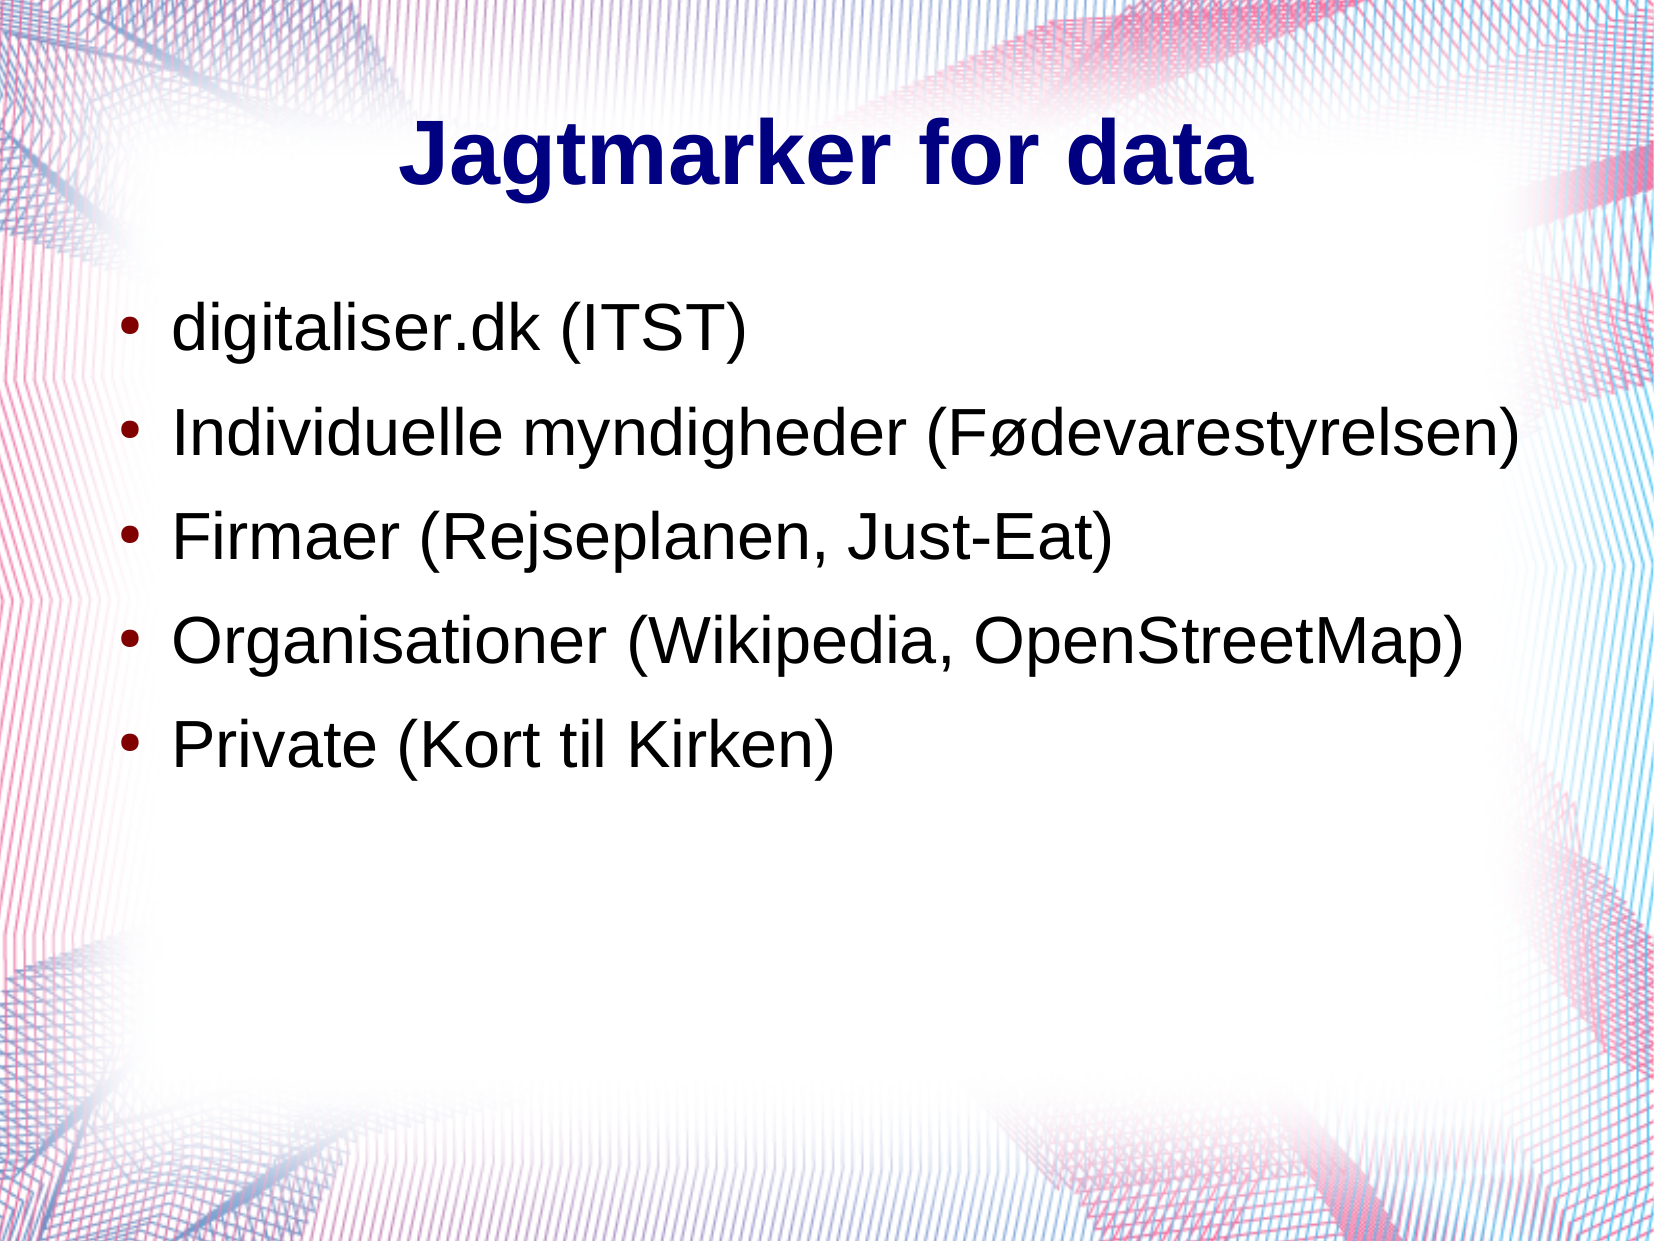

# Jagtmarker for data
digitaliser.dk (ITST)
Individuelle myndigheder (Fødevarestyrelsen)
Firmaer (Rejseplanen, Just-Eat)
Organisationer (Wikipedia, OpenStreetMap)
Private (Kort til Kirken)